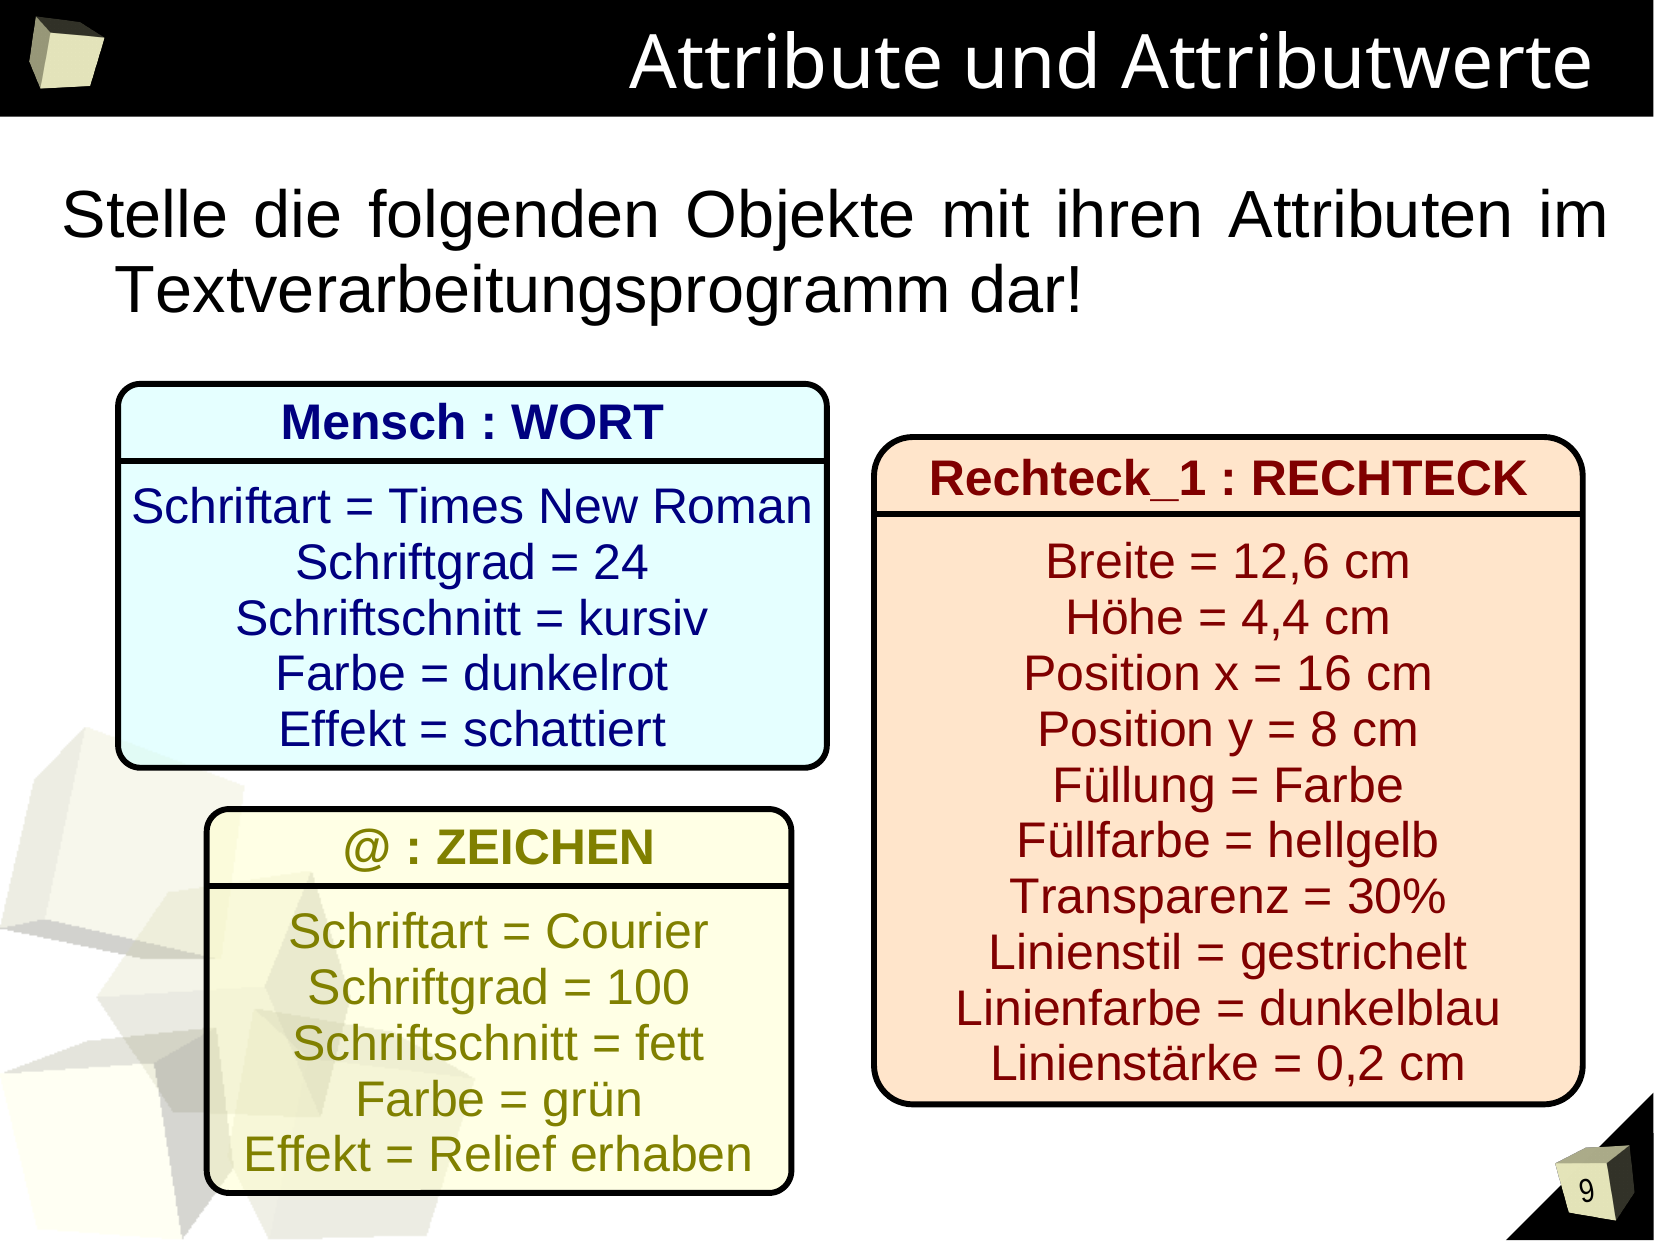

# Attribute und Attributwerte
Stelle die folgenden Objekte mit ihren Attributen im Textverarbeitungsprogramm dar!
Mensch : WORT
Schriftart = Times New Roman
Schriftgrad = 24
Schriftschnitt = kursiv
Farbe = dunkelrot
Effekt = schattiert
Rechteck_1 : RECHTECK
Breite = 12,6 cm
Höhe = 4,4 cm
Position x = 16 cm
Position y = 8 cm
Füllung = Farbe
Füllfarbe = hellgelb
Transparenz = 30%
Linienstil = gestrichelt
Linienfarbe = dunkelblau
Linienstärke = 0,2 cm
@ : ZEICHEN
Schriftart = Courier
Schriftgrad = 100
Schriftschnitt = fett
Farbe = grün
Effekt = Relief erhaben